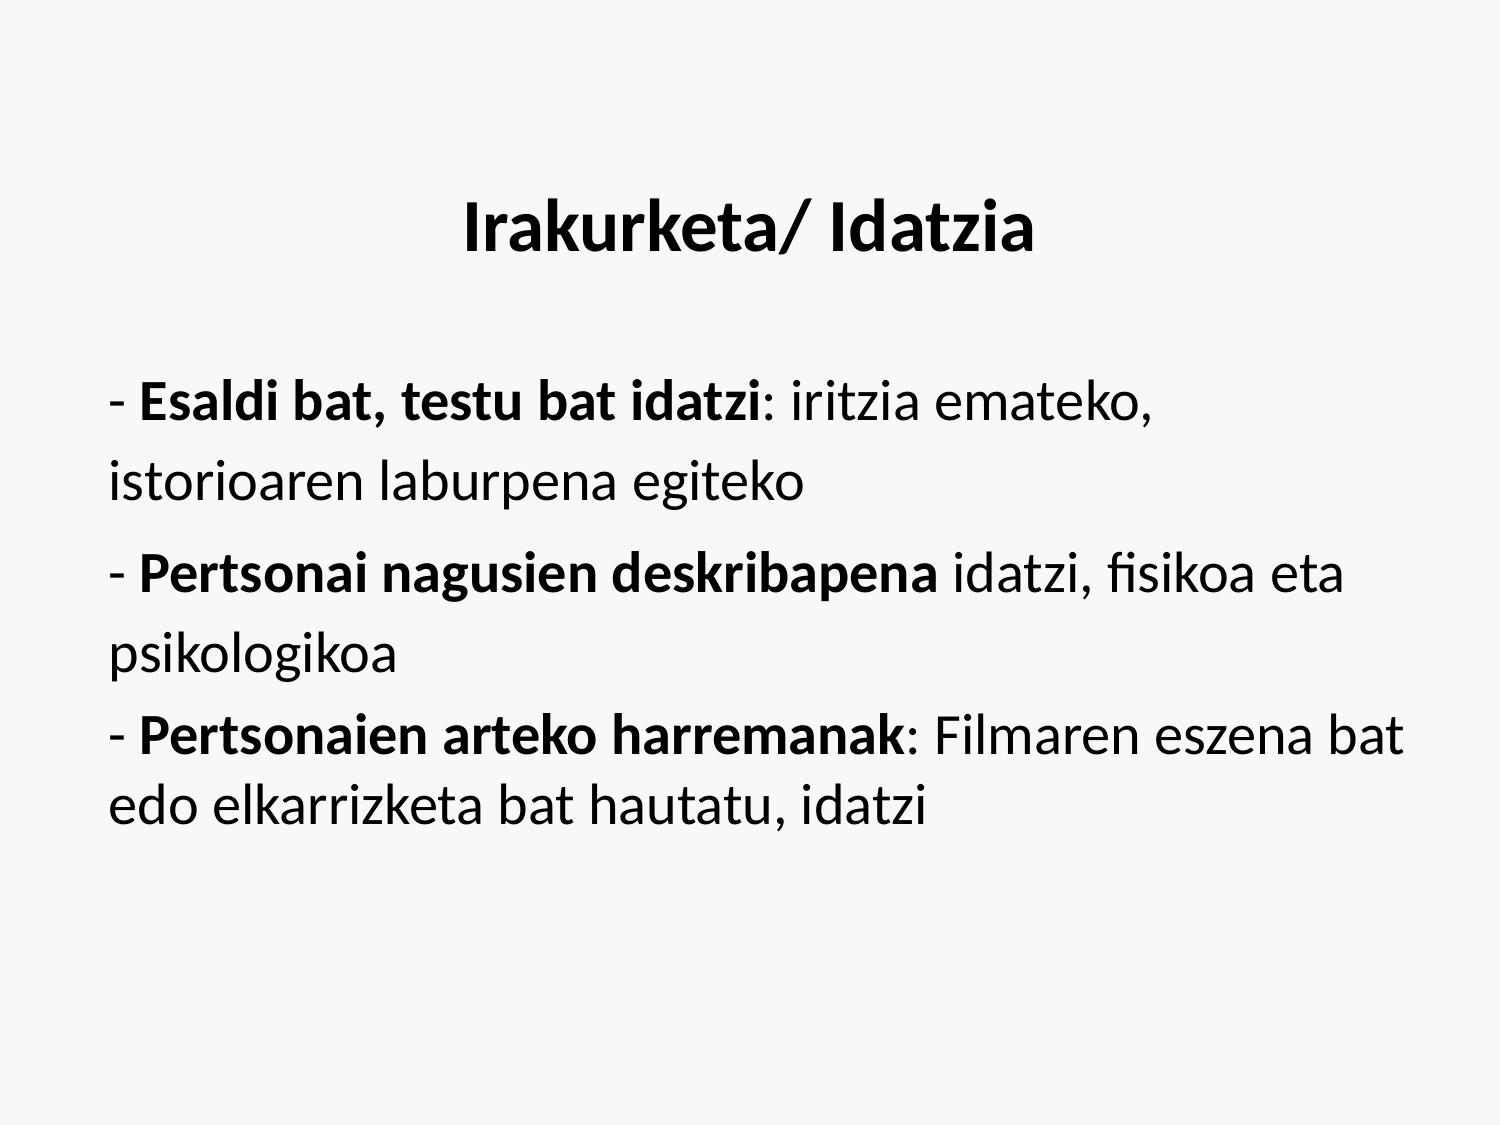

# Irakurketa/ Idatzia
- Esaldi bat, testu bat idatzi: iritzia emateko, istorioaren laburpena egiteko
- Pertsonai nagusien deskribapena idatzi, fisikoa eta psikologikoa
- Pertsonaien arteko harremanak: Filmaren eszena bat edo elkarrizketa bat hautatu, idatzi